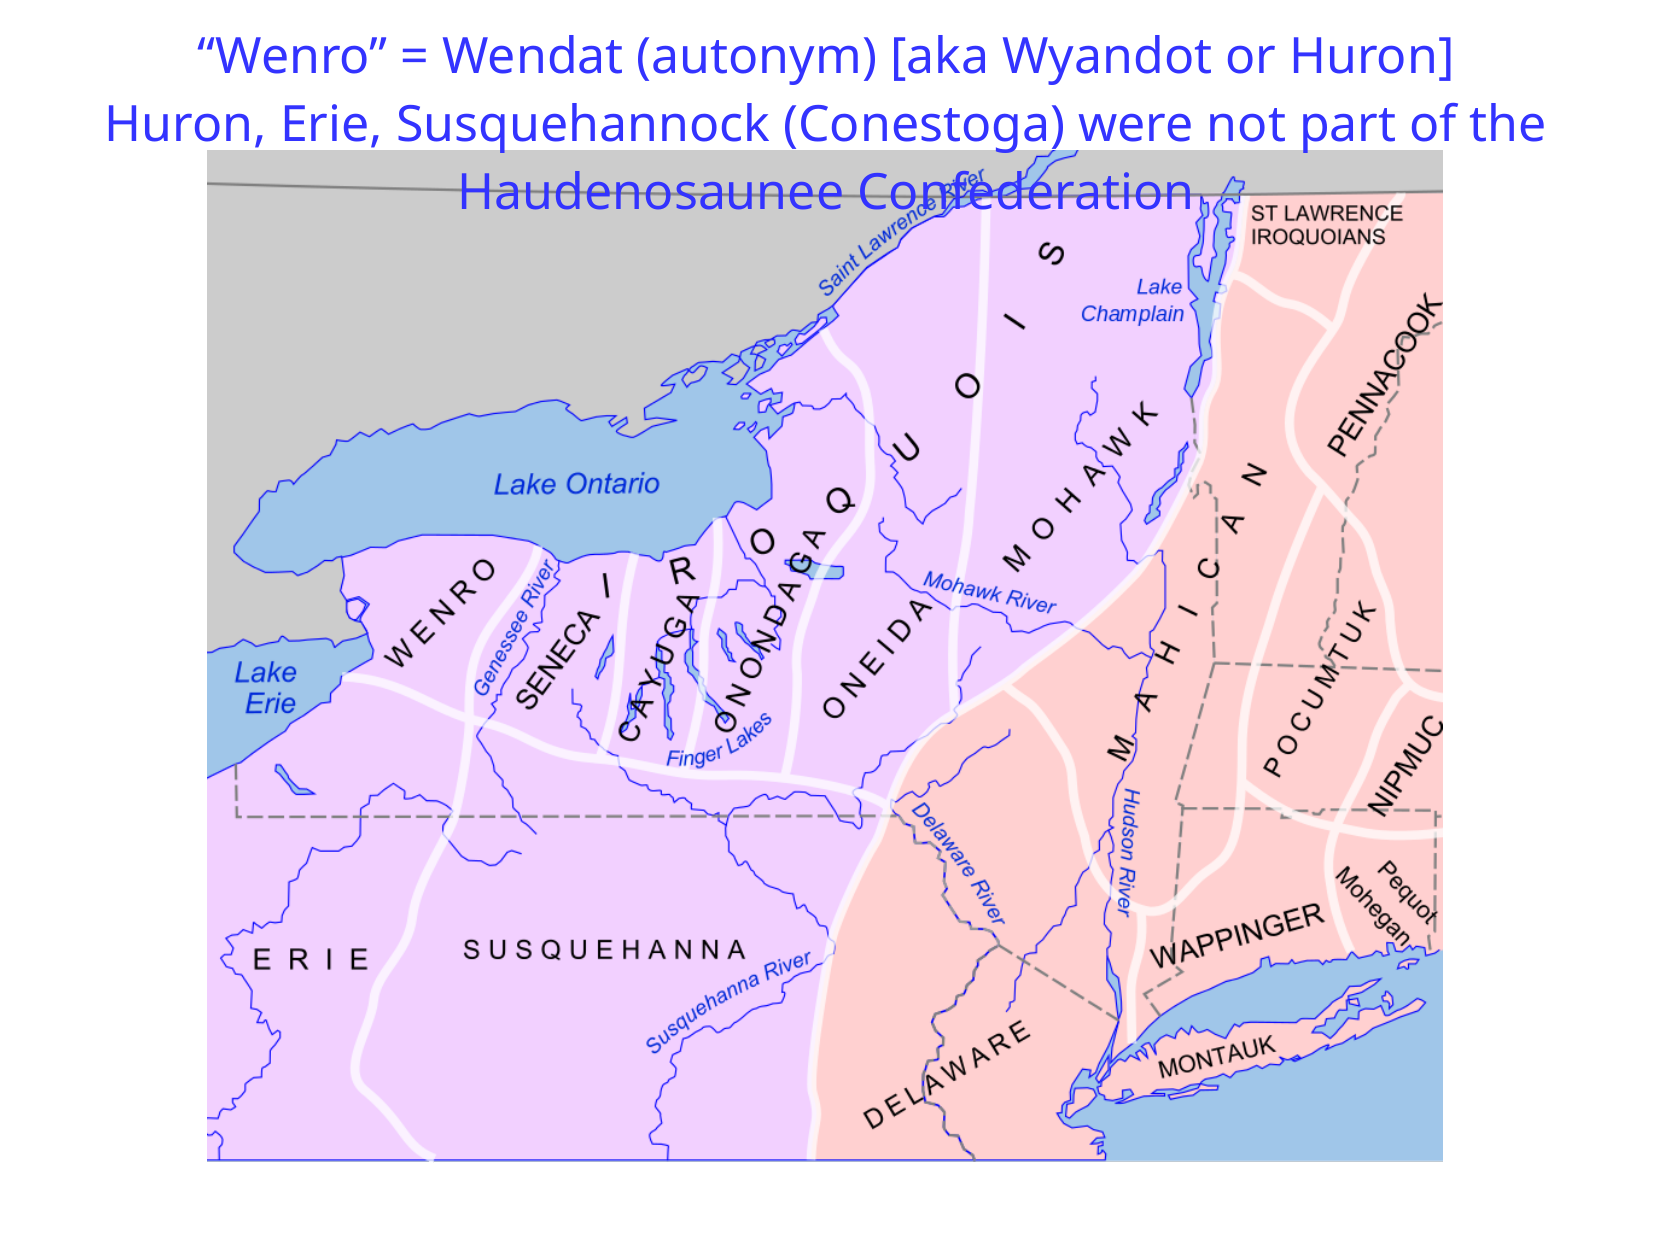

# “Wenro” = Wendat (autonym) [aka Wyandot or Huron] Huron, Erie, Susquehannock (Conestoga) were not part of the Haudenosaunee Confederation